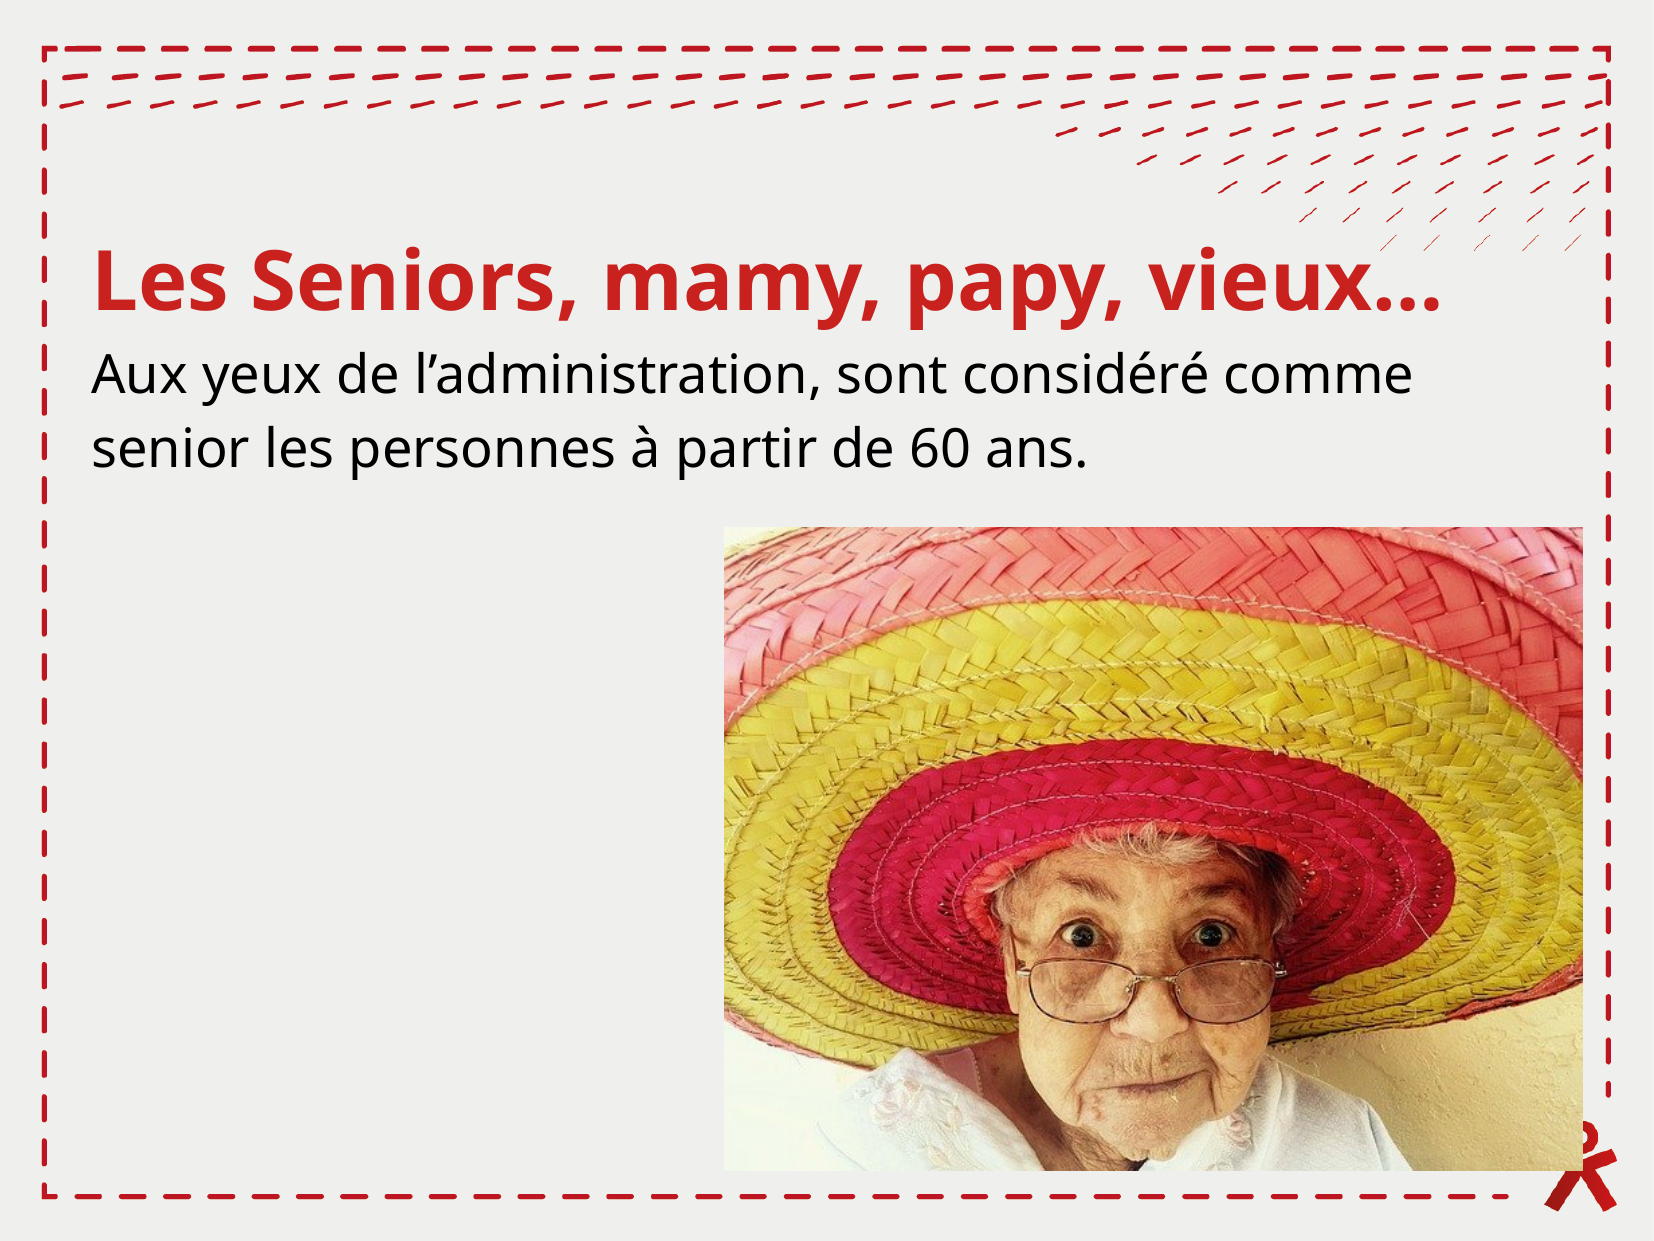

Les Seniors, mamy, papy, vieux…
Aux yeux de l’administration, sont considéré comme senior les personnes à partir de 60 ans.